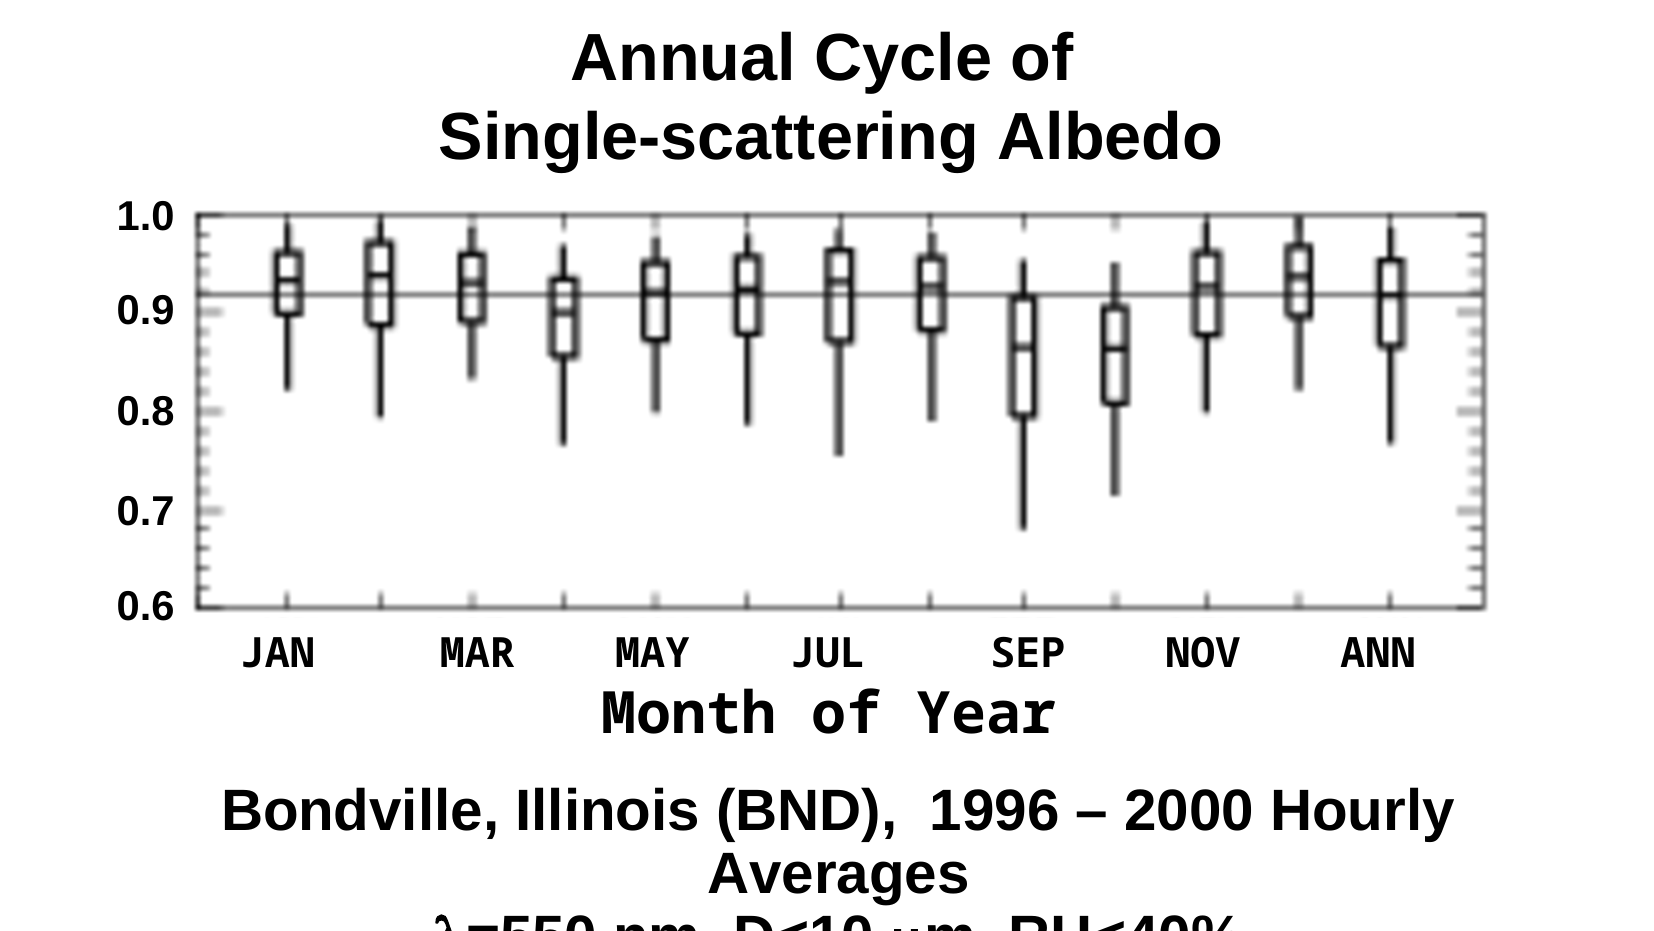

# Annual Cycle of Single-scattering Albedo
1.0
0.9
0.8
0.7
0.6
 JAN MAR MAY JUL SEP NOV ANN
Month of Year
Bondville, Illinois (BND), 1996 – 2000 Hourly Averages
=550 nm, D<10 m, RH<40%